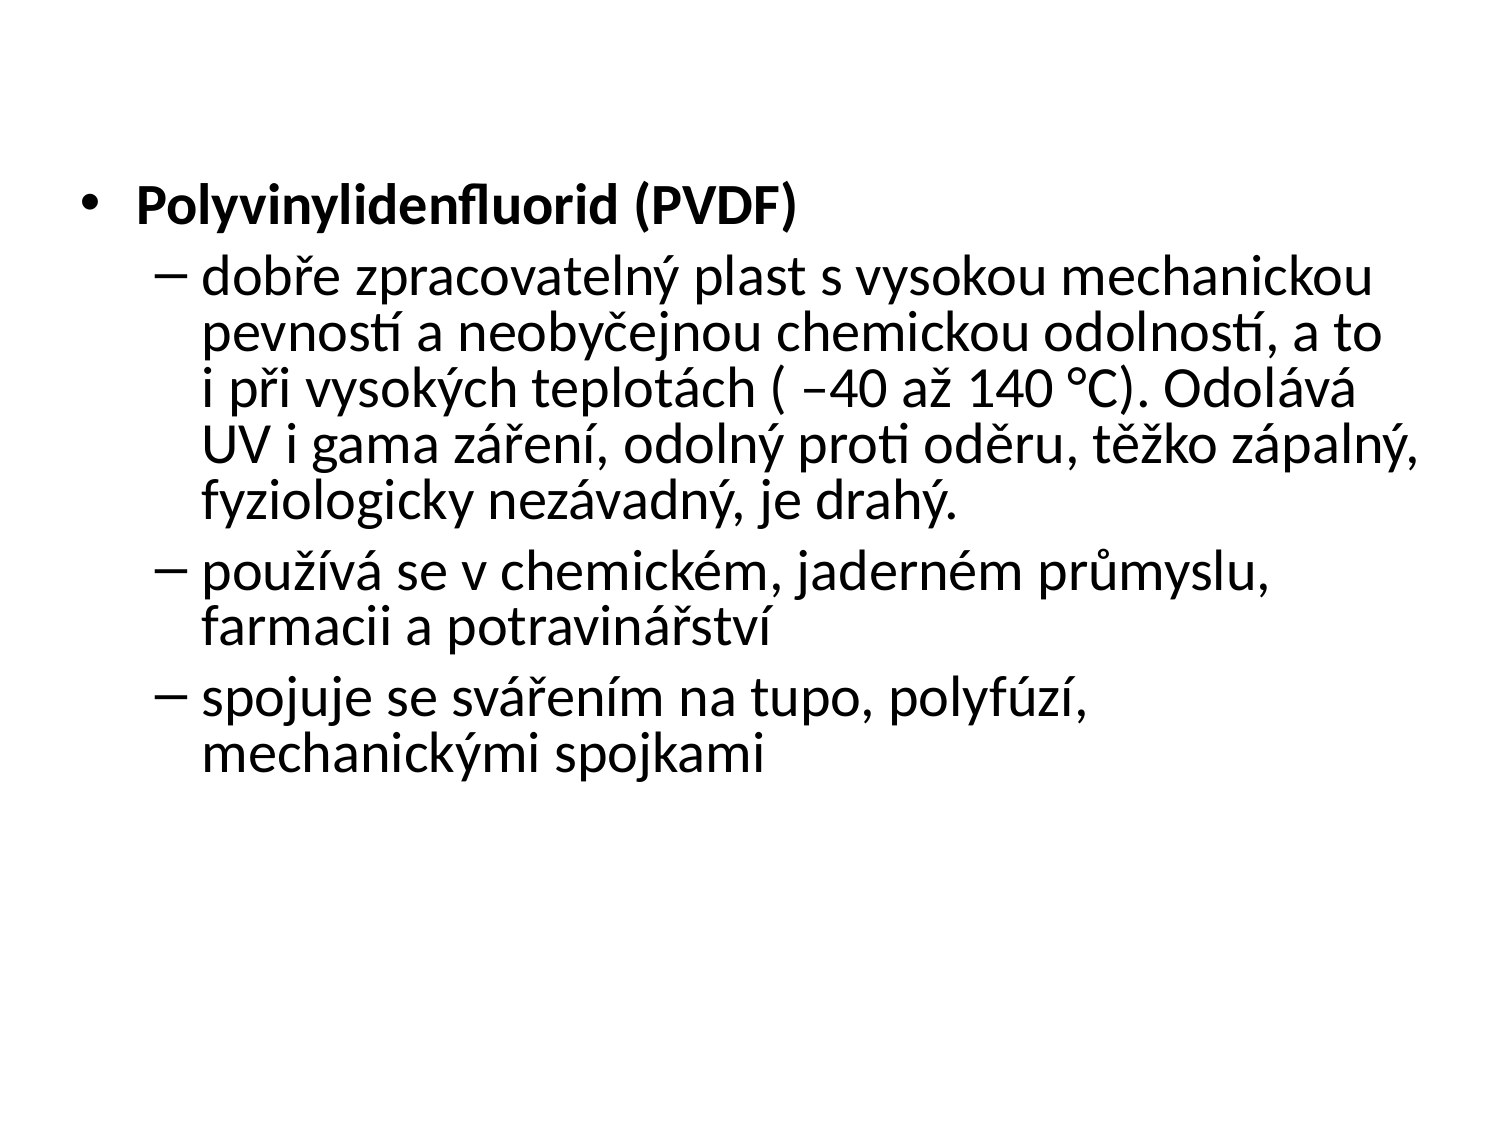

#
Polyvinylidenfluorid (PVDF)
dobře zpracovatelný plast s vysokou mechanickou pevností a neobyčejnou chemickou odolností, a to
i při vysokých teplotách ( –40 až 140 °C). Odolává UV i gama záření, odolný proti oděru, těžko zápalný, fyziologicky nezávadný, je drahý.
používá se v chemickém, jaderném průmyslu, farmacii a potravinářství
spojuje se svářením na tupo, polyfúzí, mechanickými spojkami